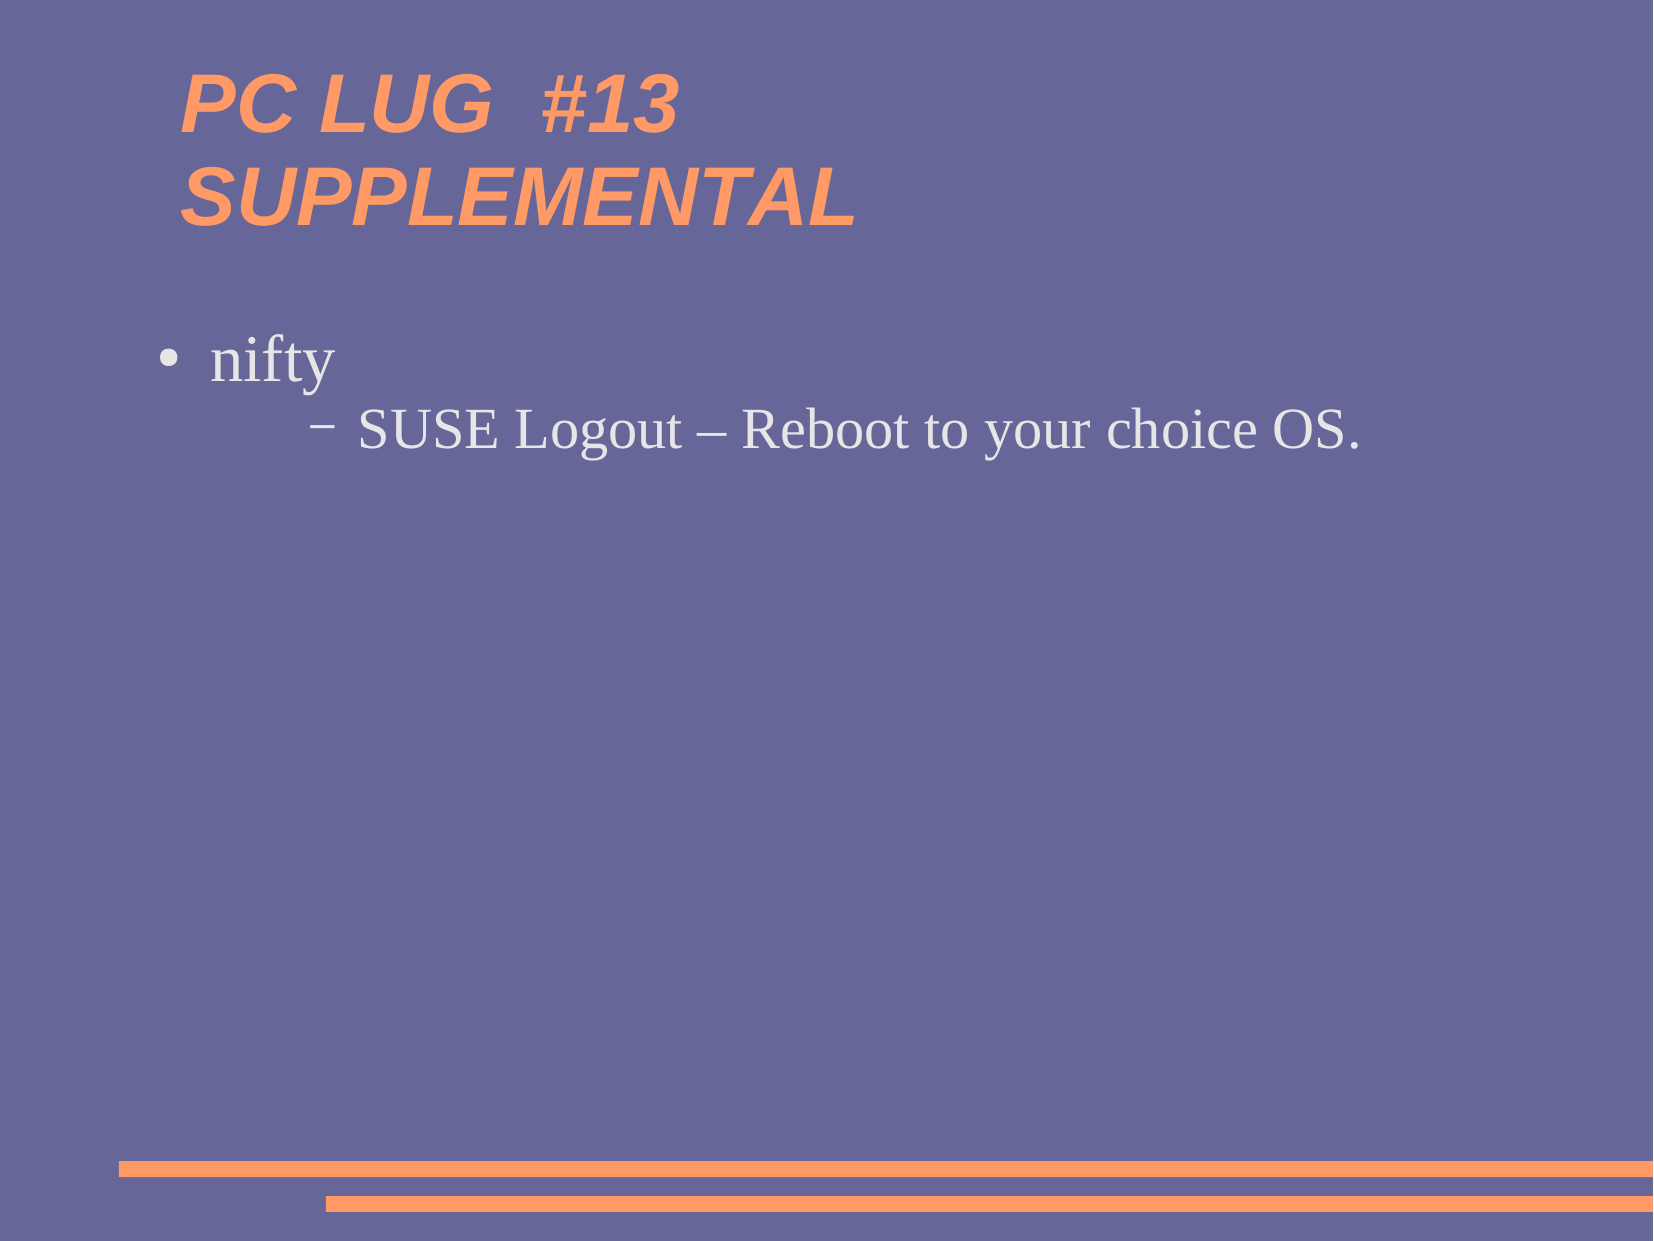

# PC LUG #13 SUPPLEMENTAL
nifty
SUSE Logout – Reboot to your choice OS.